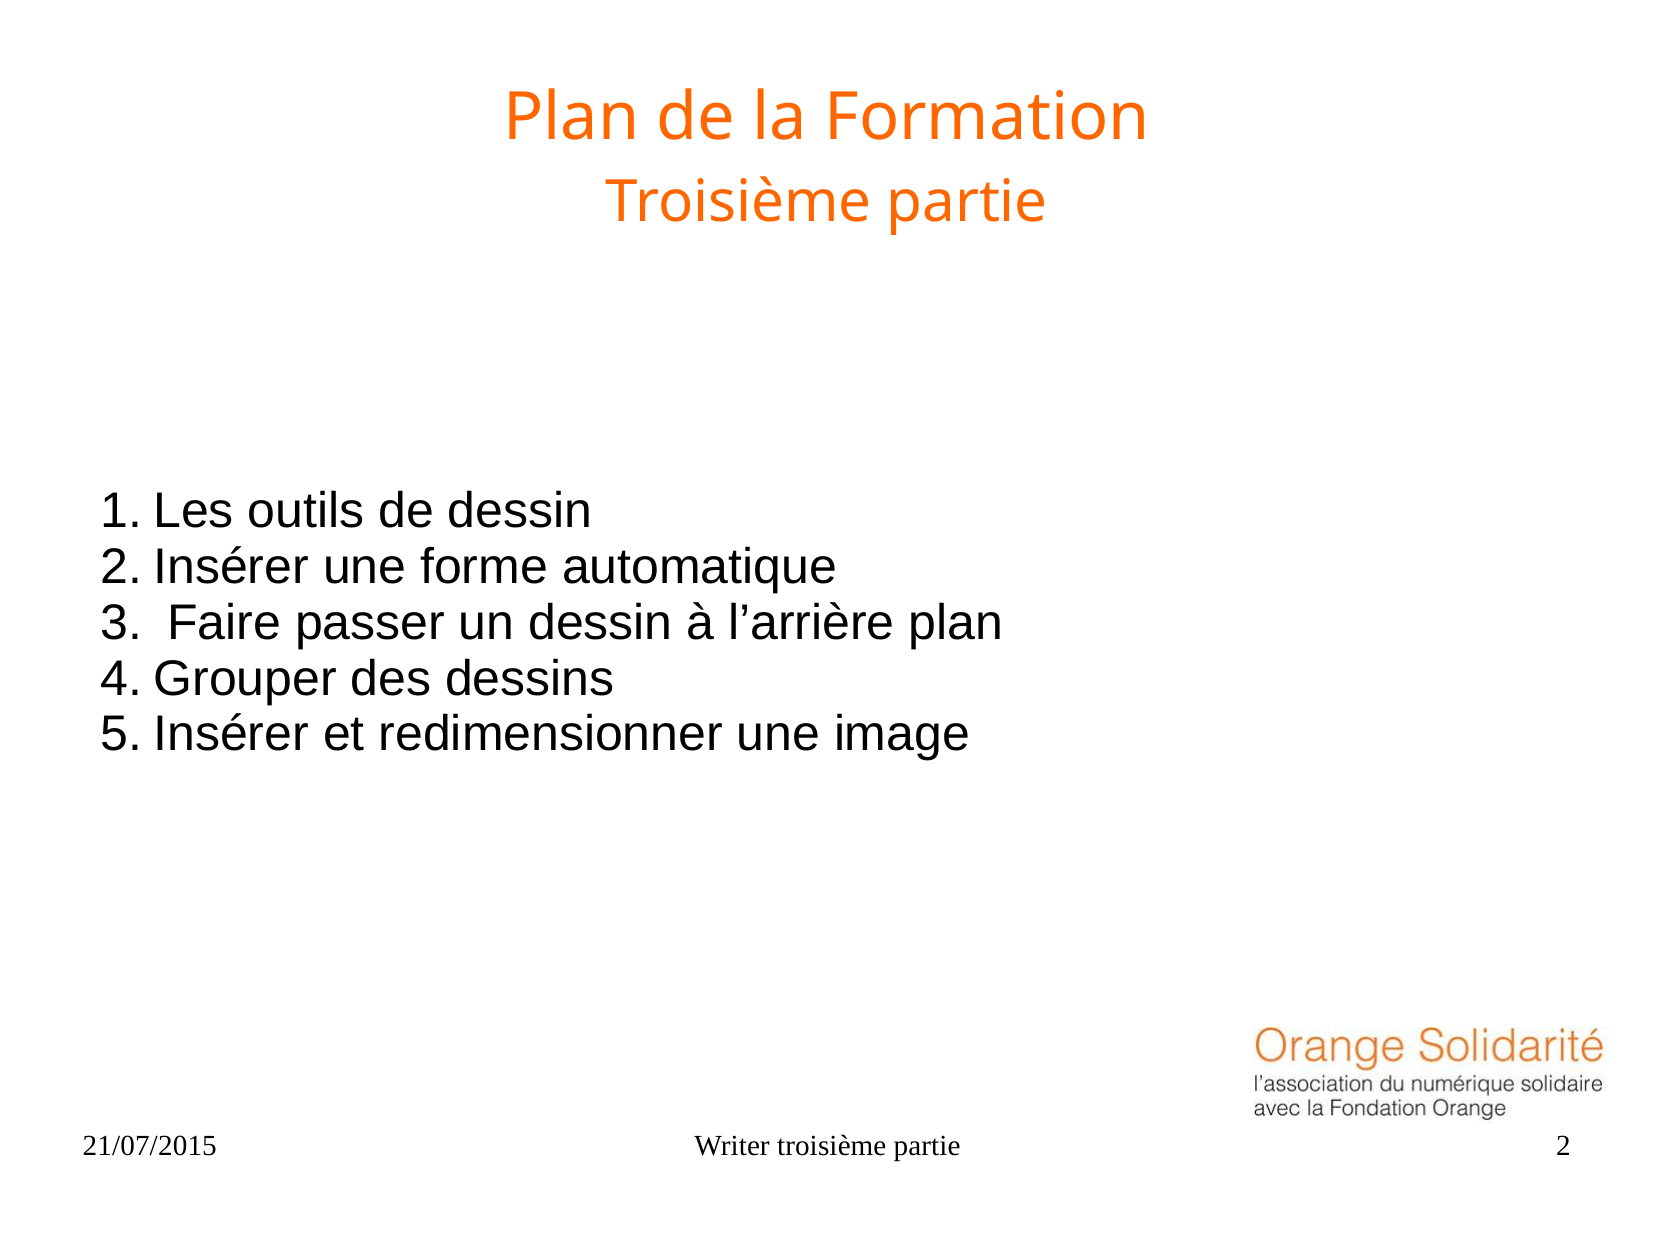

# Plan de la Formation Troisième partie
Les outils de dessin
Insérer une forme automatique
 Faire passer un dessin à l’arrière plan
Grouper des dessins
Insérer et redimensionner une image
21/07/2015
Writer troisième partie
2